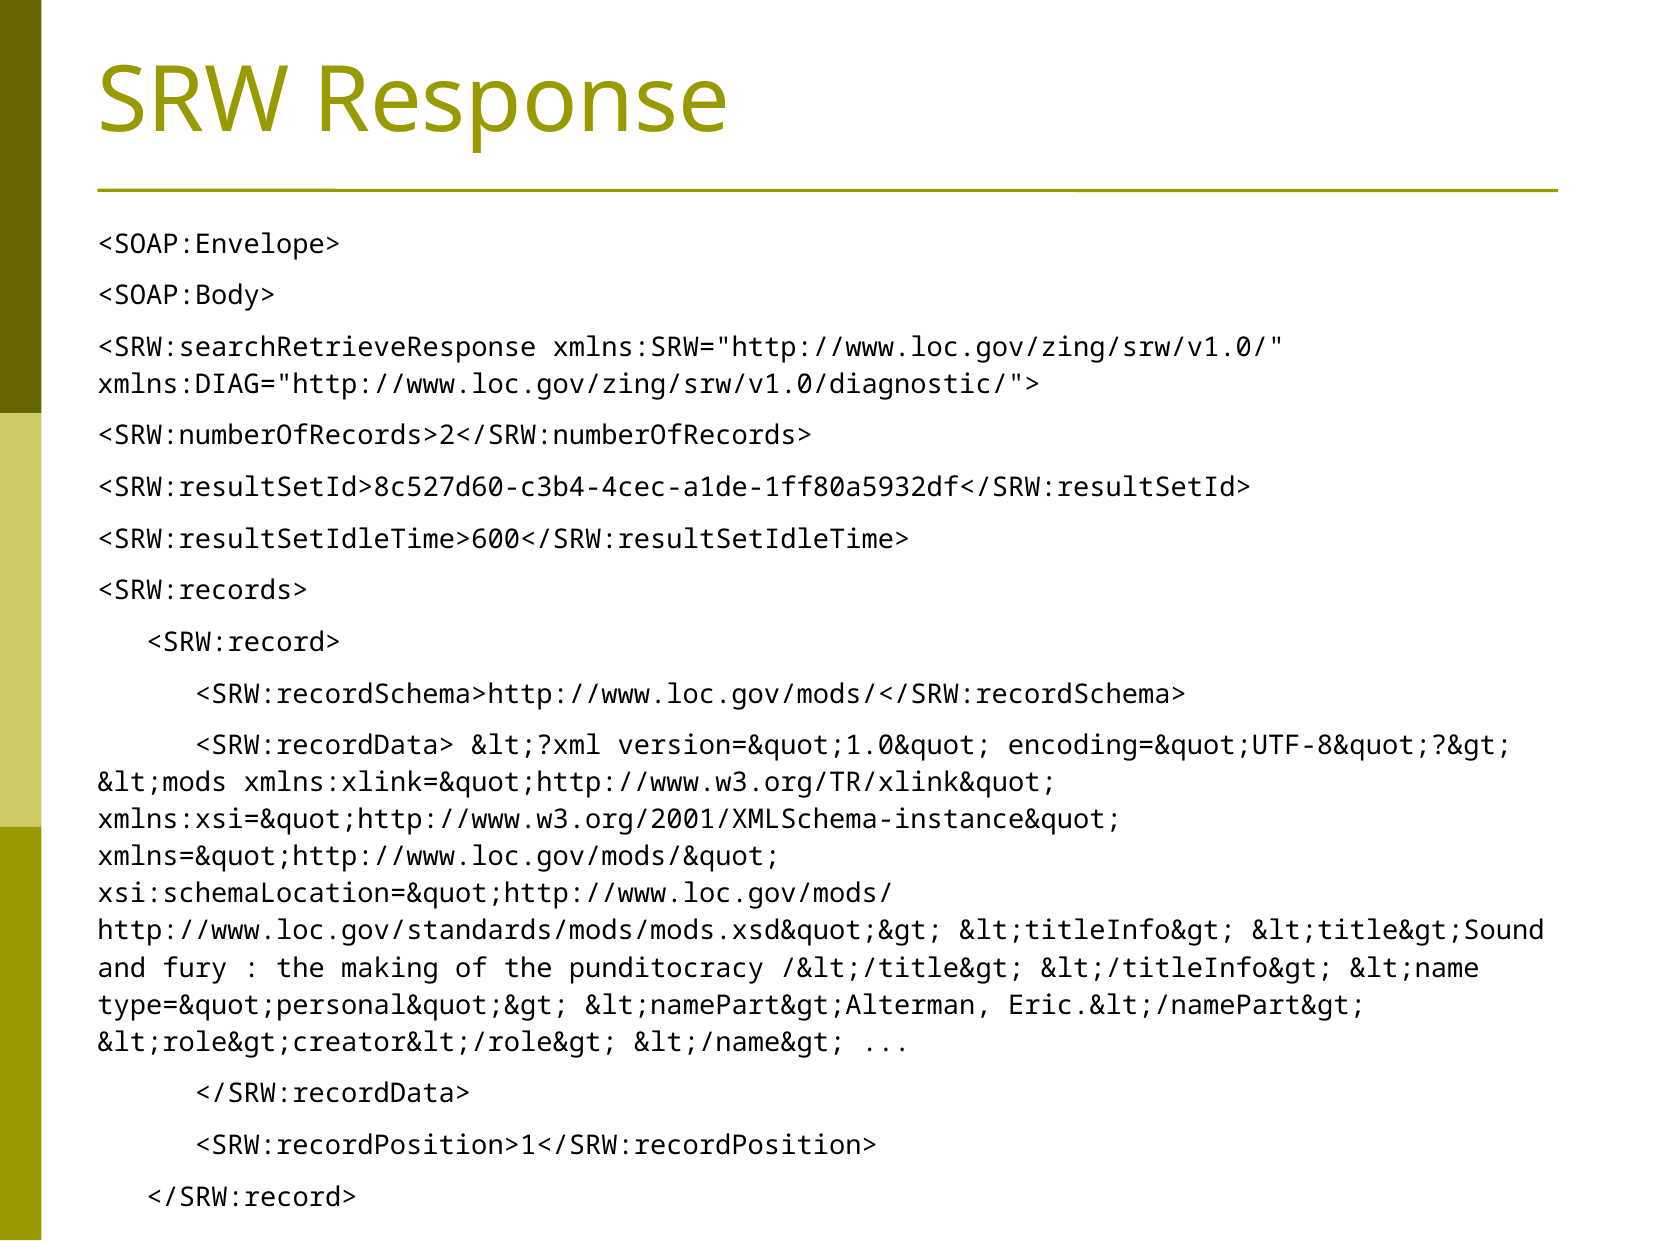

# SRW Response
<SOAP:Envelope>
<SOAP:Body>
<SRW:searchRetrieveResponse xmlns:SRW="http://www.loc.gov/zing/srw/v1.0/" xmlns:DIAG="http://www.loc.gov/zing/srw/v1.0/diagnostic/">
<SRW:numberOfRecords>2</SRW:numberOfRecords>
<SRW:resultSetId>8c527d60-c3b4-4cec-a1de-1ff80a5932df</SRW:resultSetId>
<SRW:resultSetIdleTime>600</SRW:resultSetIdleTime>
<SRW:records>
 <SRW:record>
 <SRW:recordSchema>http://www.loc.gov/mods/</SRW:recordSchema>
 <SRW:recordData> &lt;?xml version=&quot;1.0&quot; encoding=&quot;UTF-8&quot;?&gt; &lt;mods xmlns:xlink=&quot;http://www.w3.org/TR/xlink&quot; xmlns:xsi=&quot;http://www.w3.org/2001/XMLSchema-instance&quot; xmlns=&quot;http://www.loc.gov/mods/&quot; xsi:schemaLocation=&quot;http://www.loc.gov/mods/ http://www.loc.gov/standards/mods/mods.xsd&quot;&gt; &lt;titleInfo&gt; &lt;title&gt;Sound and fury : the making of the punditocracy /&lt;/title&gt; &lt;/titleInfo&gt; &lt;name type=&quot;personal&quot;&gt; &lt;namePart&gt;Alterman, Eric.&lt;/namePart&gt; &lt;role&gt;creator&lt;/role&gt; &lt;/name&gt; ...
 </SRW:recordData>
 <SRW:recordPosition>1</SRW:recordPosition>
 </SRW:record>
...
(excerpt from ZING website)